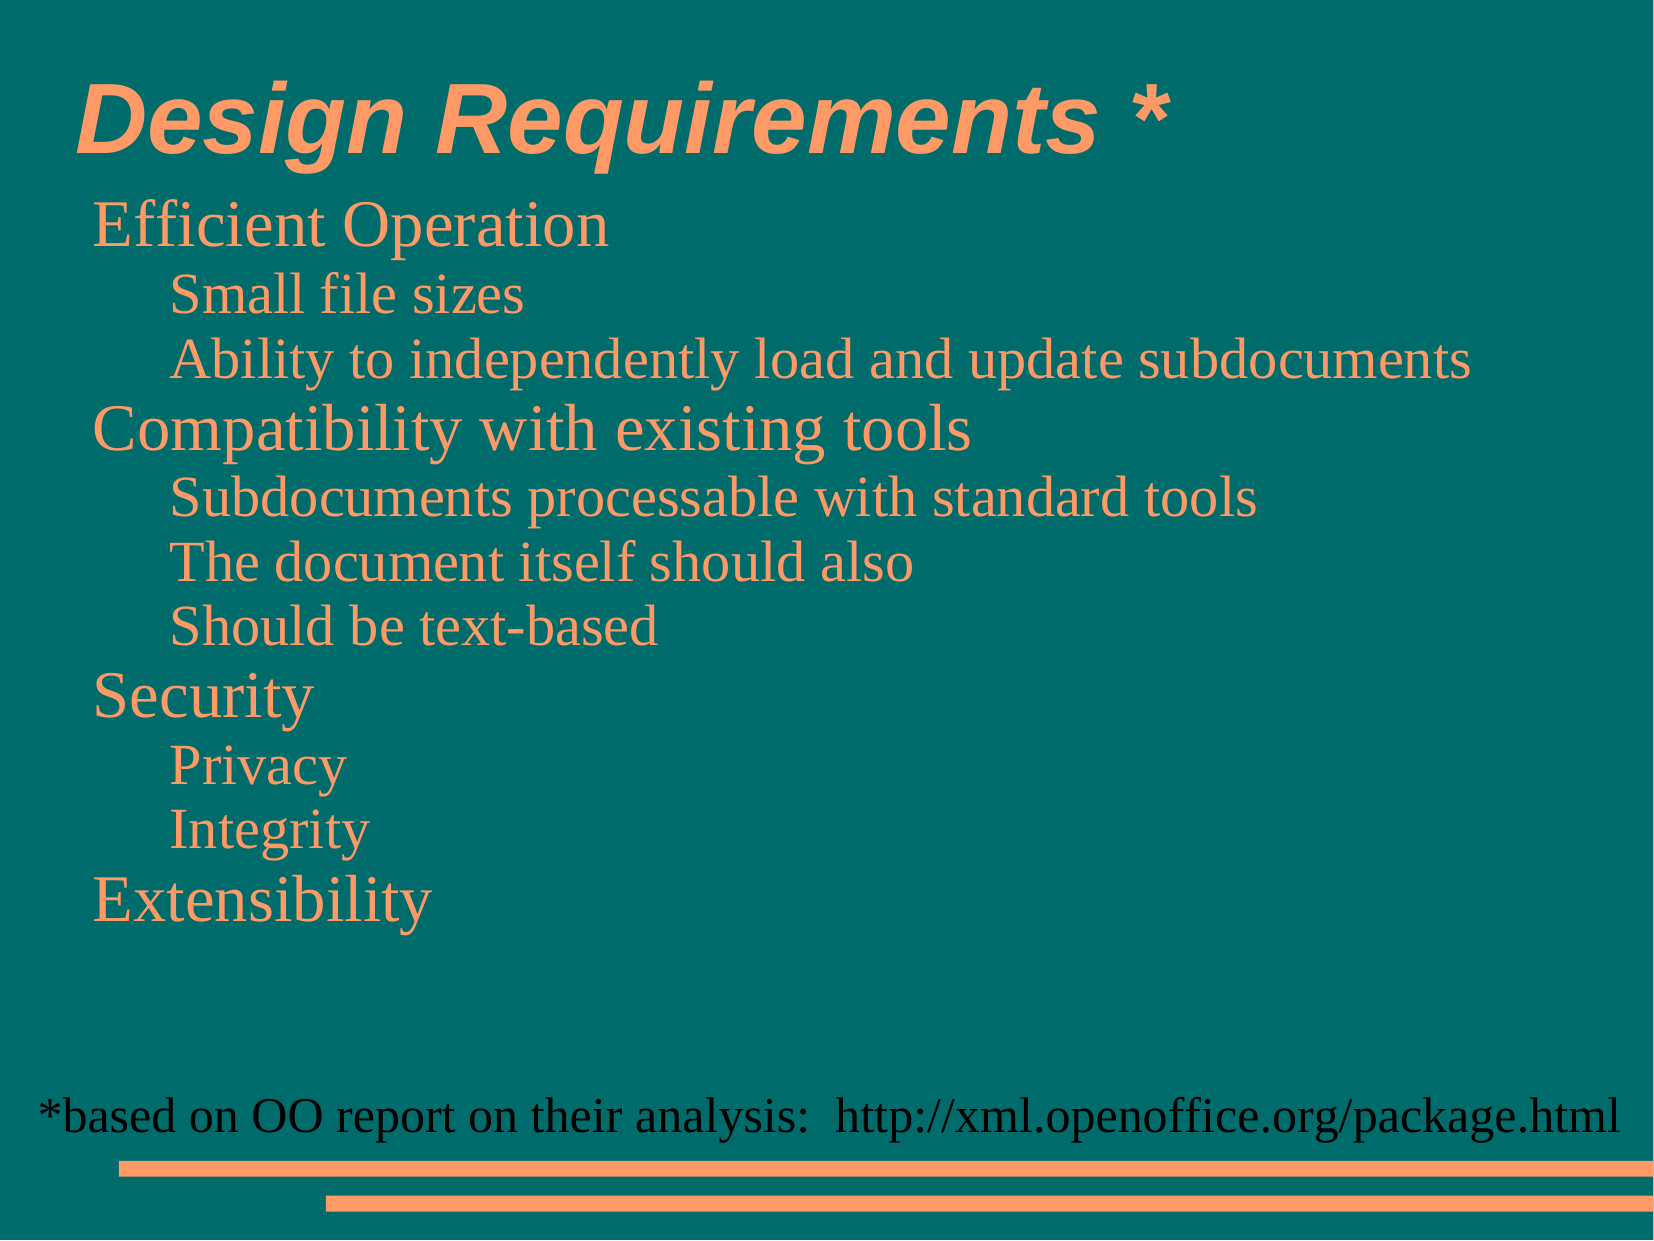

# Design Requirements *
Efficient Operation
Small file sizes
Ability to independently load and update subdocuments
Compatibility with existing tools
Subdocuments processable with standard tools
The document itself should also
Should be text-based
Security
Privacy
Integrity
Extensibility
*based on OO report on their analysis: http://xml.openoffice.org/package.html